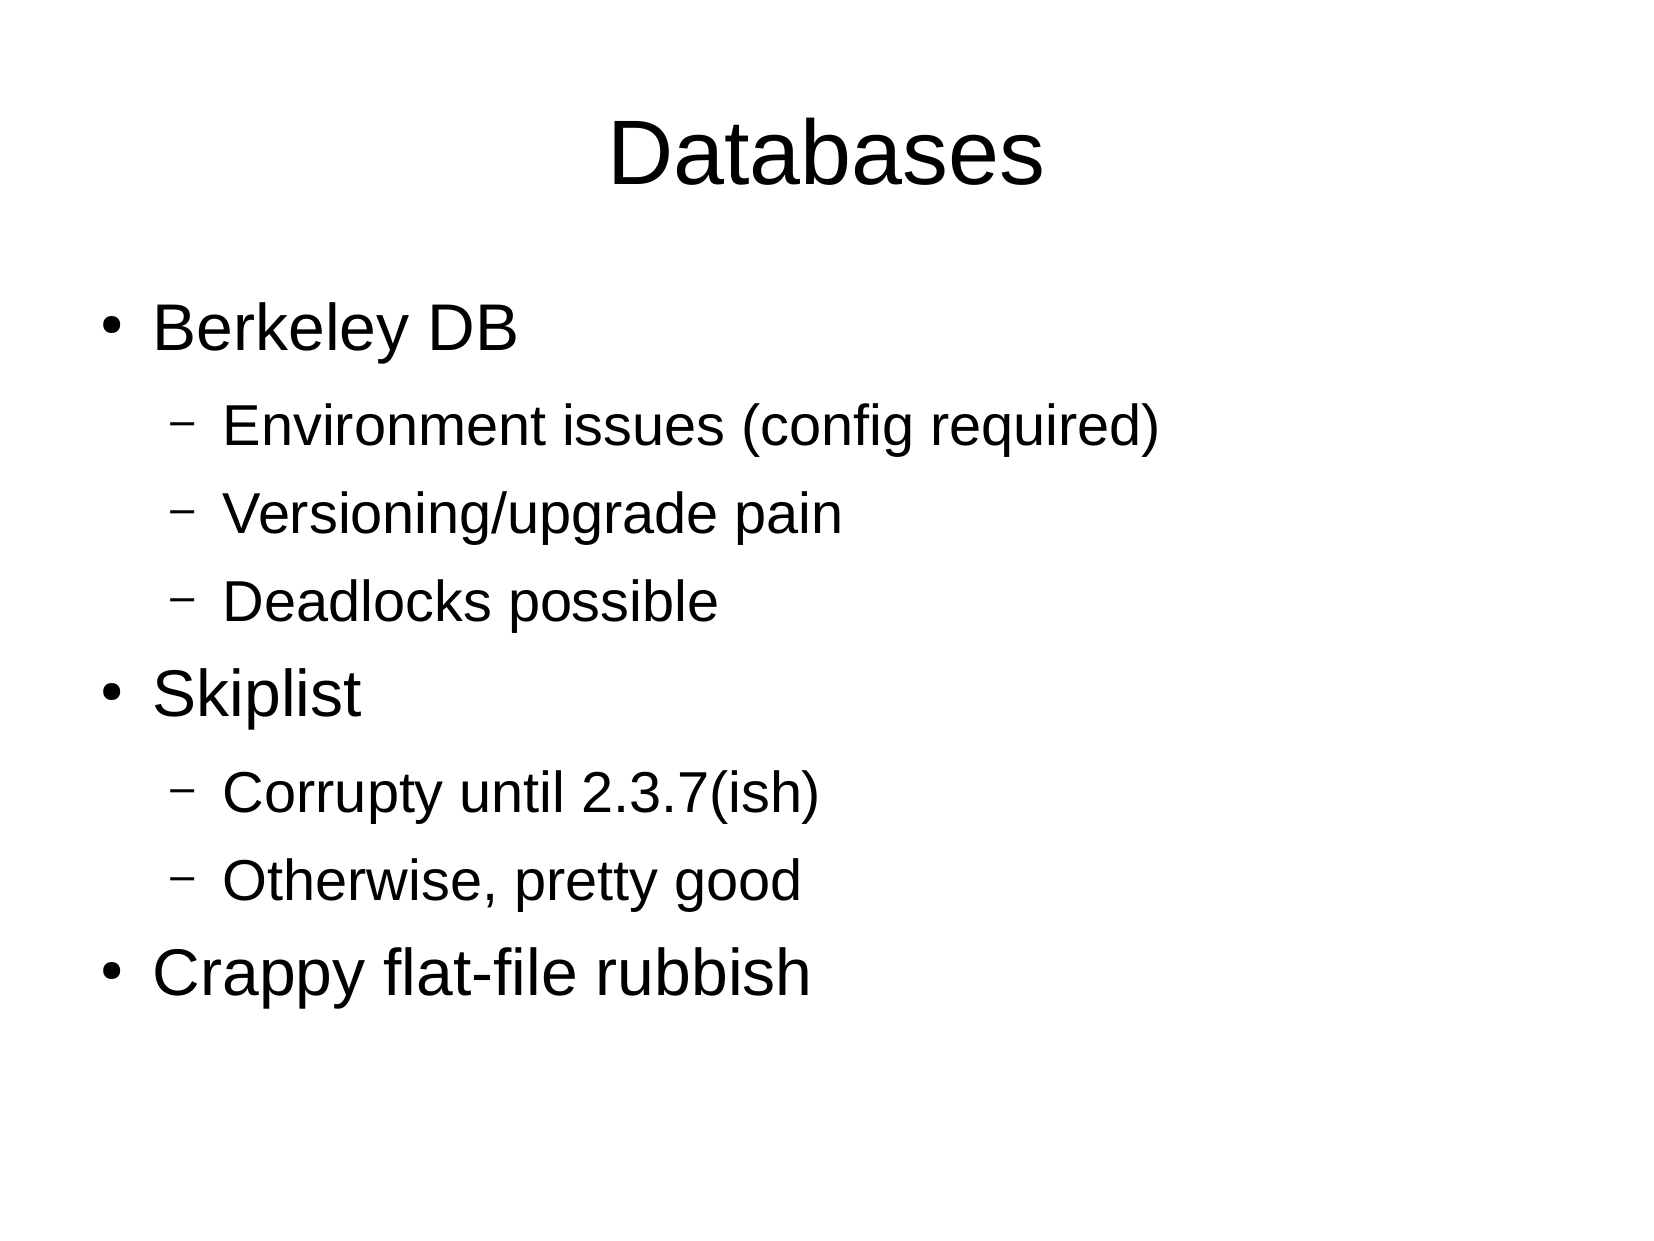

# Databases
Berkeley DB
Environment issues (config required)
Versioning/upgrade pain
Deadlocks possible
Skiplist
Corrupty until 2.3.7(ish)
Otherwise, pretty good
Crappy flat-file rubbish